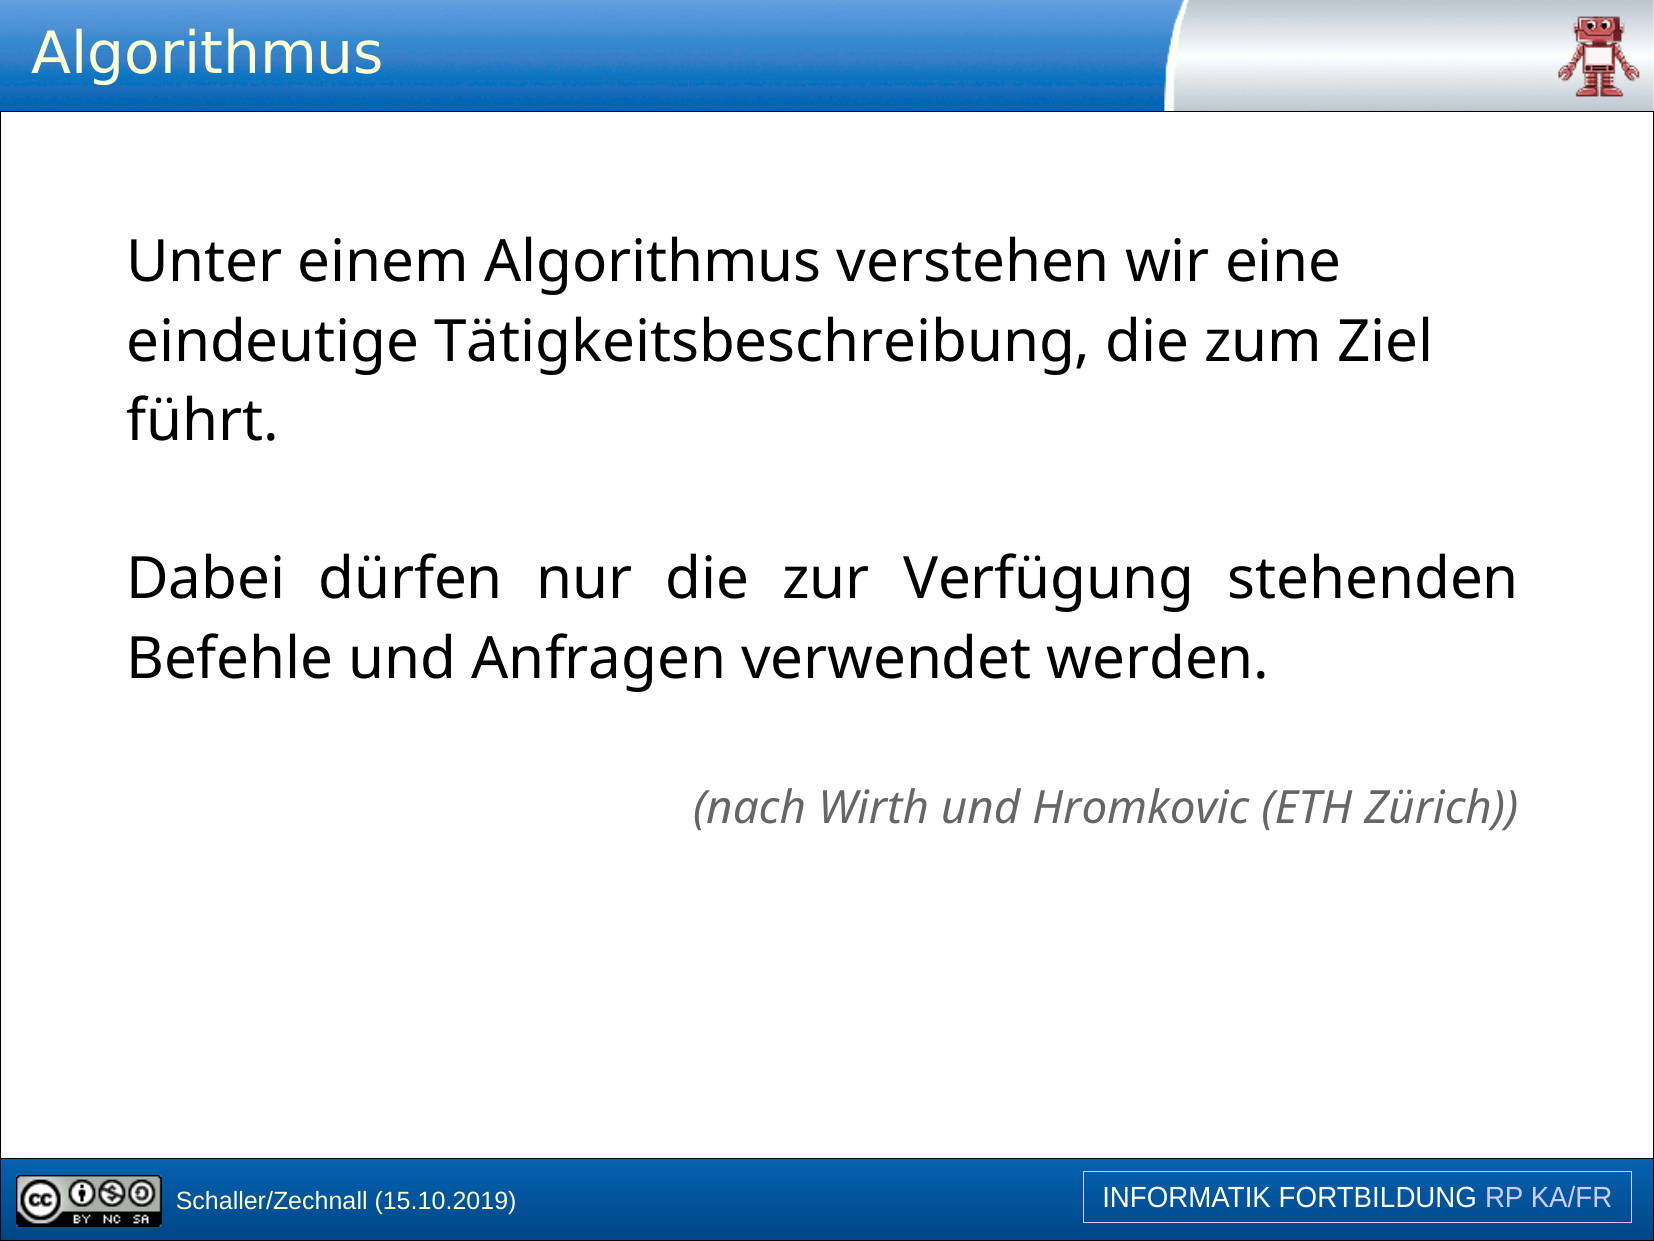

# Algorithmus
Unter einem Algorithmus verstehen wir eine
eindeutige Tätigkeitsbeschreibung, die zum Ziel führt.
Dabei dürfen nur die zur Verfügung stehenden Befehle und Anfragen verwendet werden.
(nach Wirth und Hromkovic (ETH Zürich))
2
23.04.2009